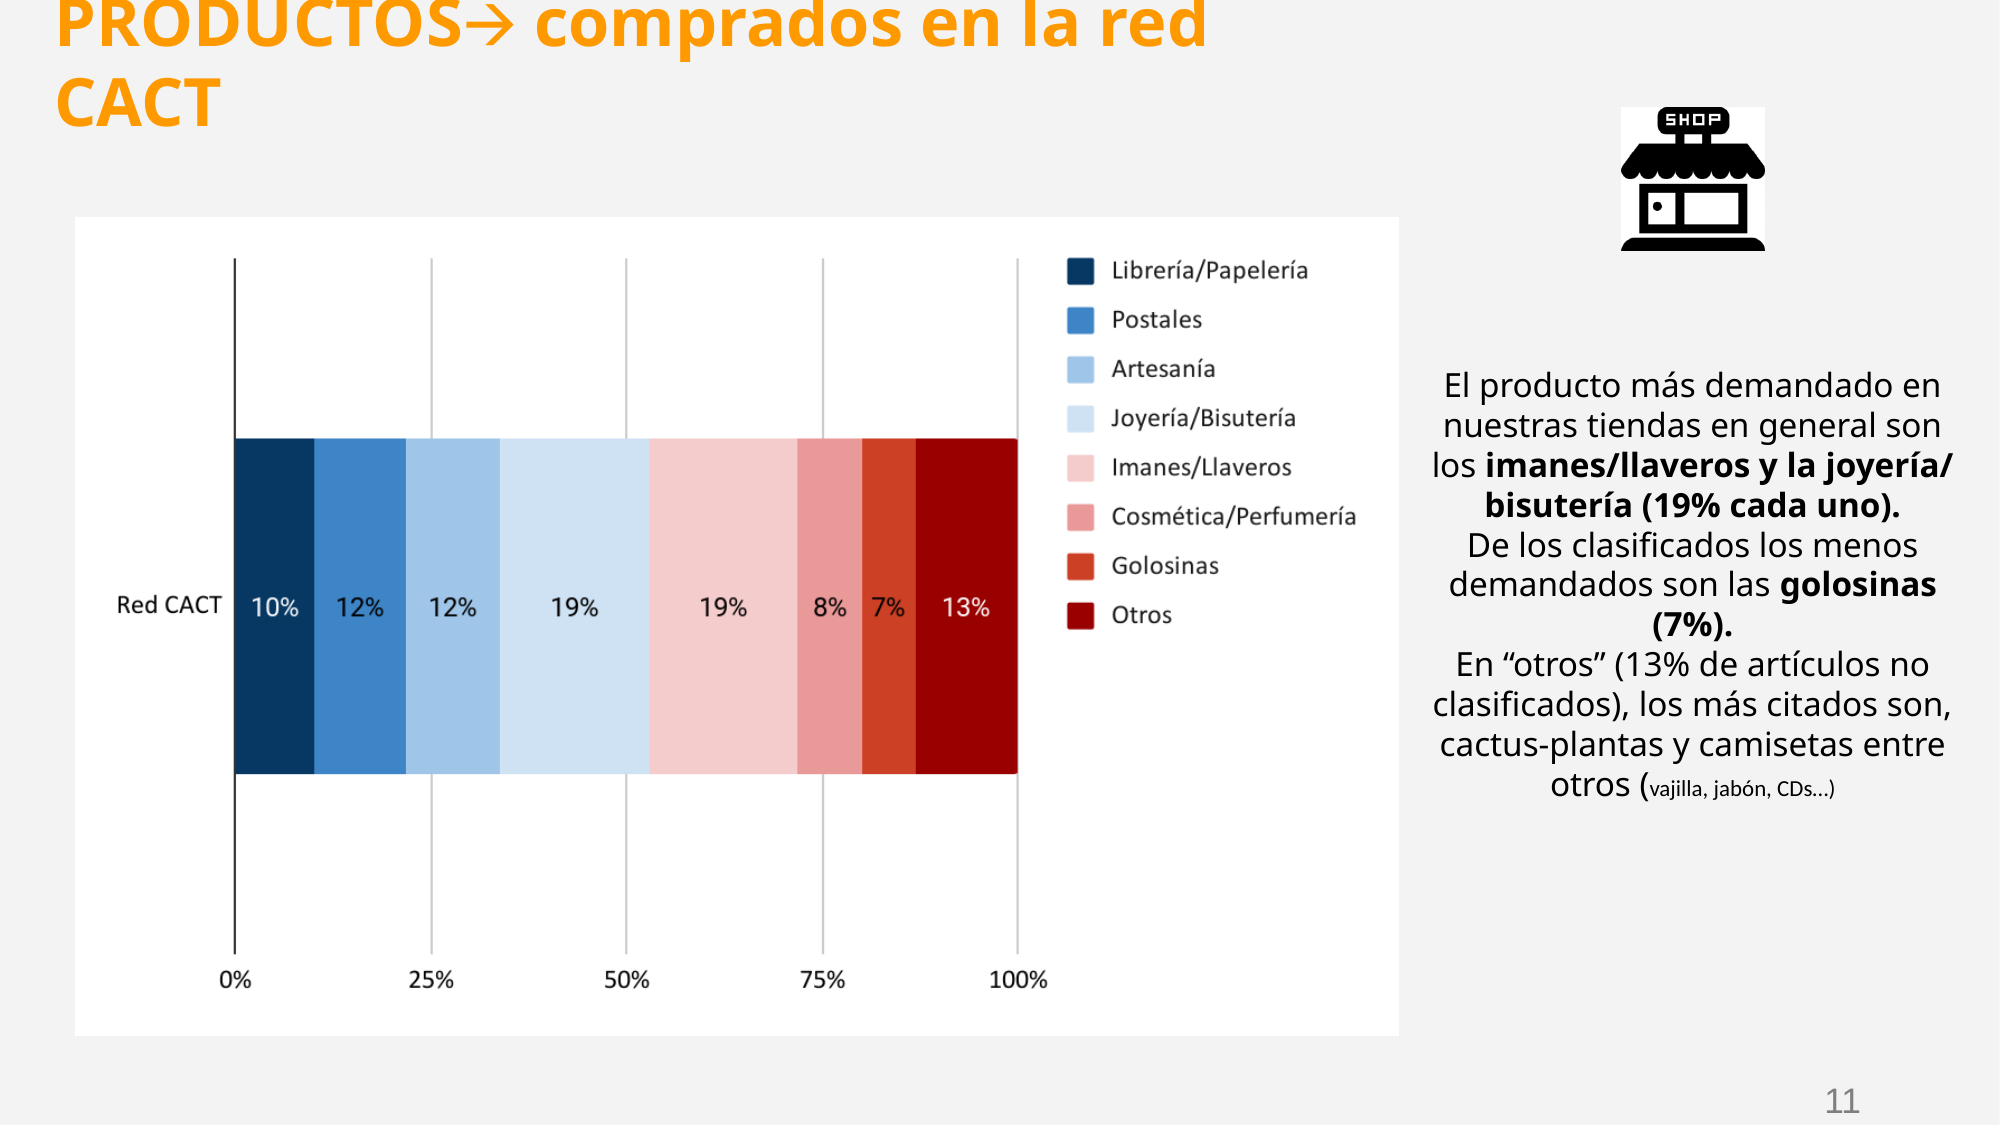

PRODUCTOS🡪 comprados en la red CACT
El producto más demandado en nuestras tiendas en general son los imanes/llaveros y la joyería/ bisutería (19% cada uno).
De los clasificados los menos demandados son las golosinas (7%).
En “otros” (13% de artículos no clasificados), los más citados son, cactus-plantas y camisetas entre otros (vajilla, jabón, CDs…)